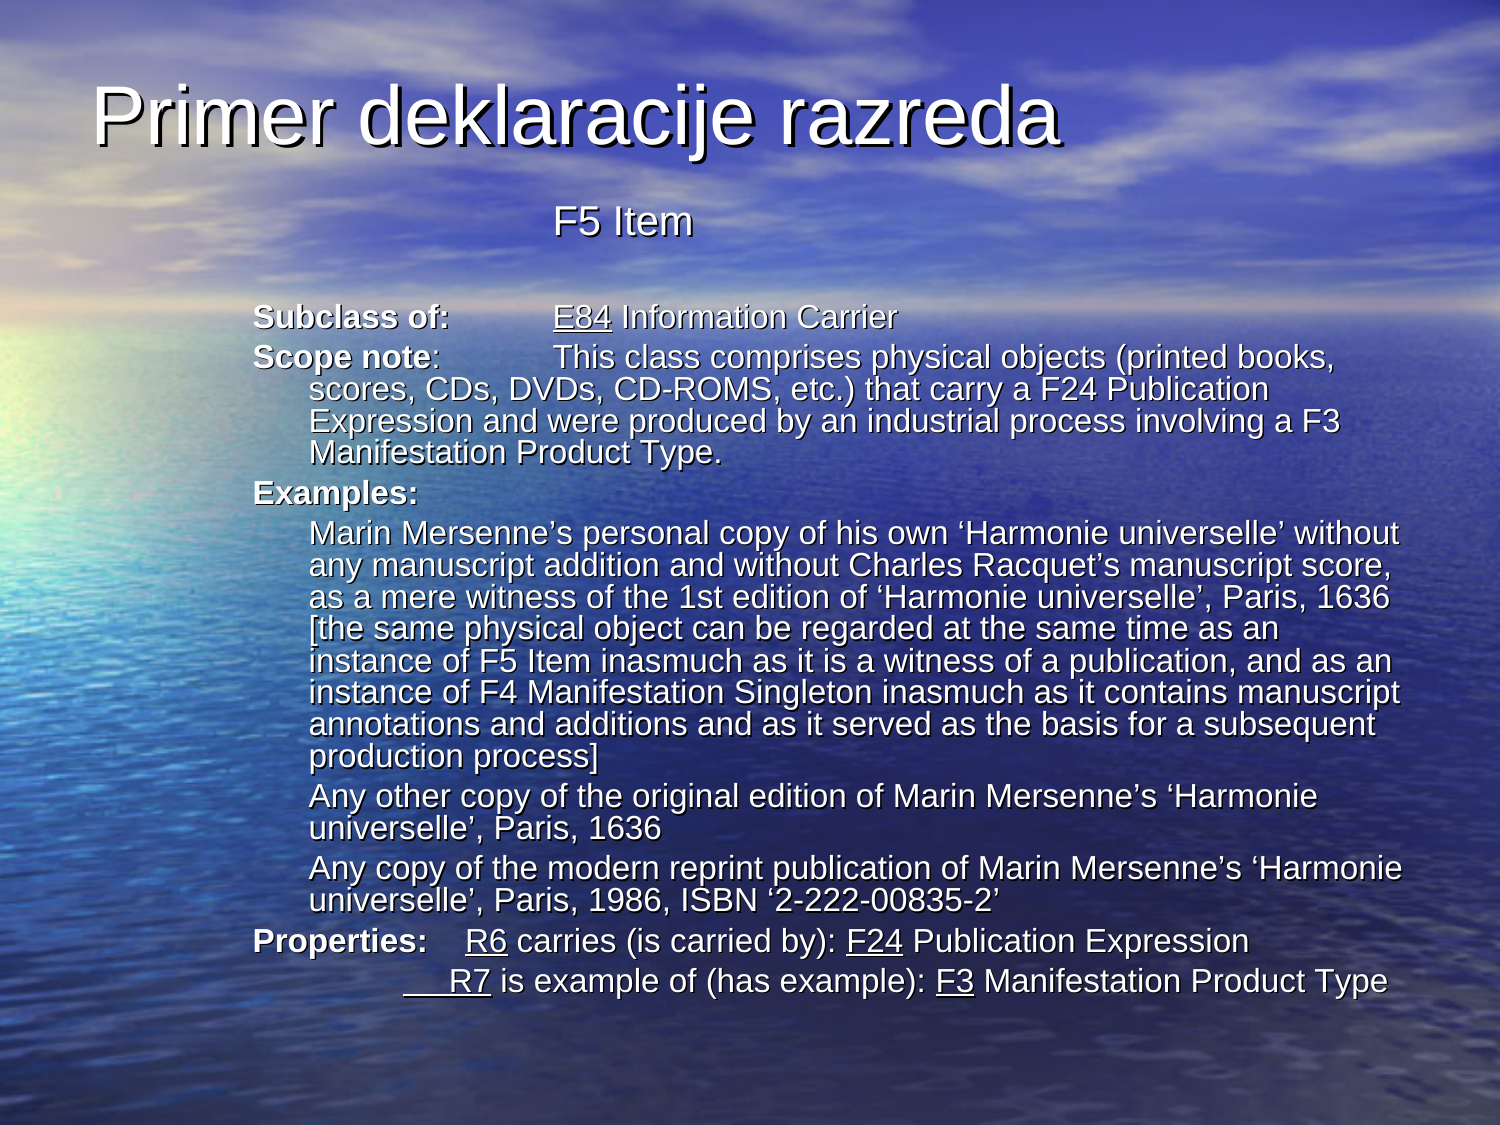

# Primer deklaracije razreda
F5 Item
Subclass of: 	E84 Information Carrier
Scope note:	This class comprises physical objects (printed books, scores, CDs, DVDs, CD-ROMS, etc.) that carry a F24 Publication Expression and were produced by an industrial process involving a F3 Manifestation Product Type.
Examples:
	Marin Mersenne’s personal copy of his own ‘Harmonie universelle’ without any manuscript addition and without Charles Racquet’s manuscript score, as a mere witness of the 1st edition of ‘Harmonie universelle’, Paris, 1636 [the same physical object can be regarded at the same time as an instance of F5 Item inasmuch as it is a witness of a publication, and as an instance of F4 Manifestation Singleton inasmuch as it contains manuscript annotations and additions and as it served as the basis for a subsequent production process]
	Any other copy of the original edition of Marin Mersenne’s ‘Harmonie universelle’, Paris, 1636
	Any copy of the modern reprint publication of Marin Mersenne’s ‘Harmonie universelle’, Paris, 1986, ISBN ‘2-222-00835-2’
Properties: R6 carries (is carried by): F24 Publication Expression
		 R7 is example of (has example): F3 Manifestation Product Type